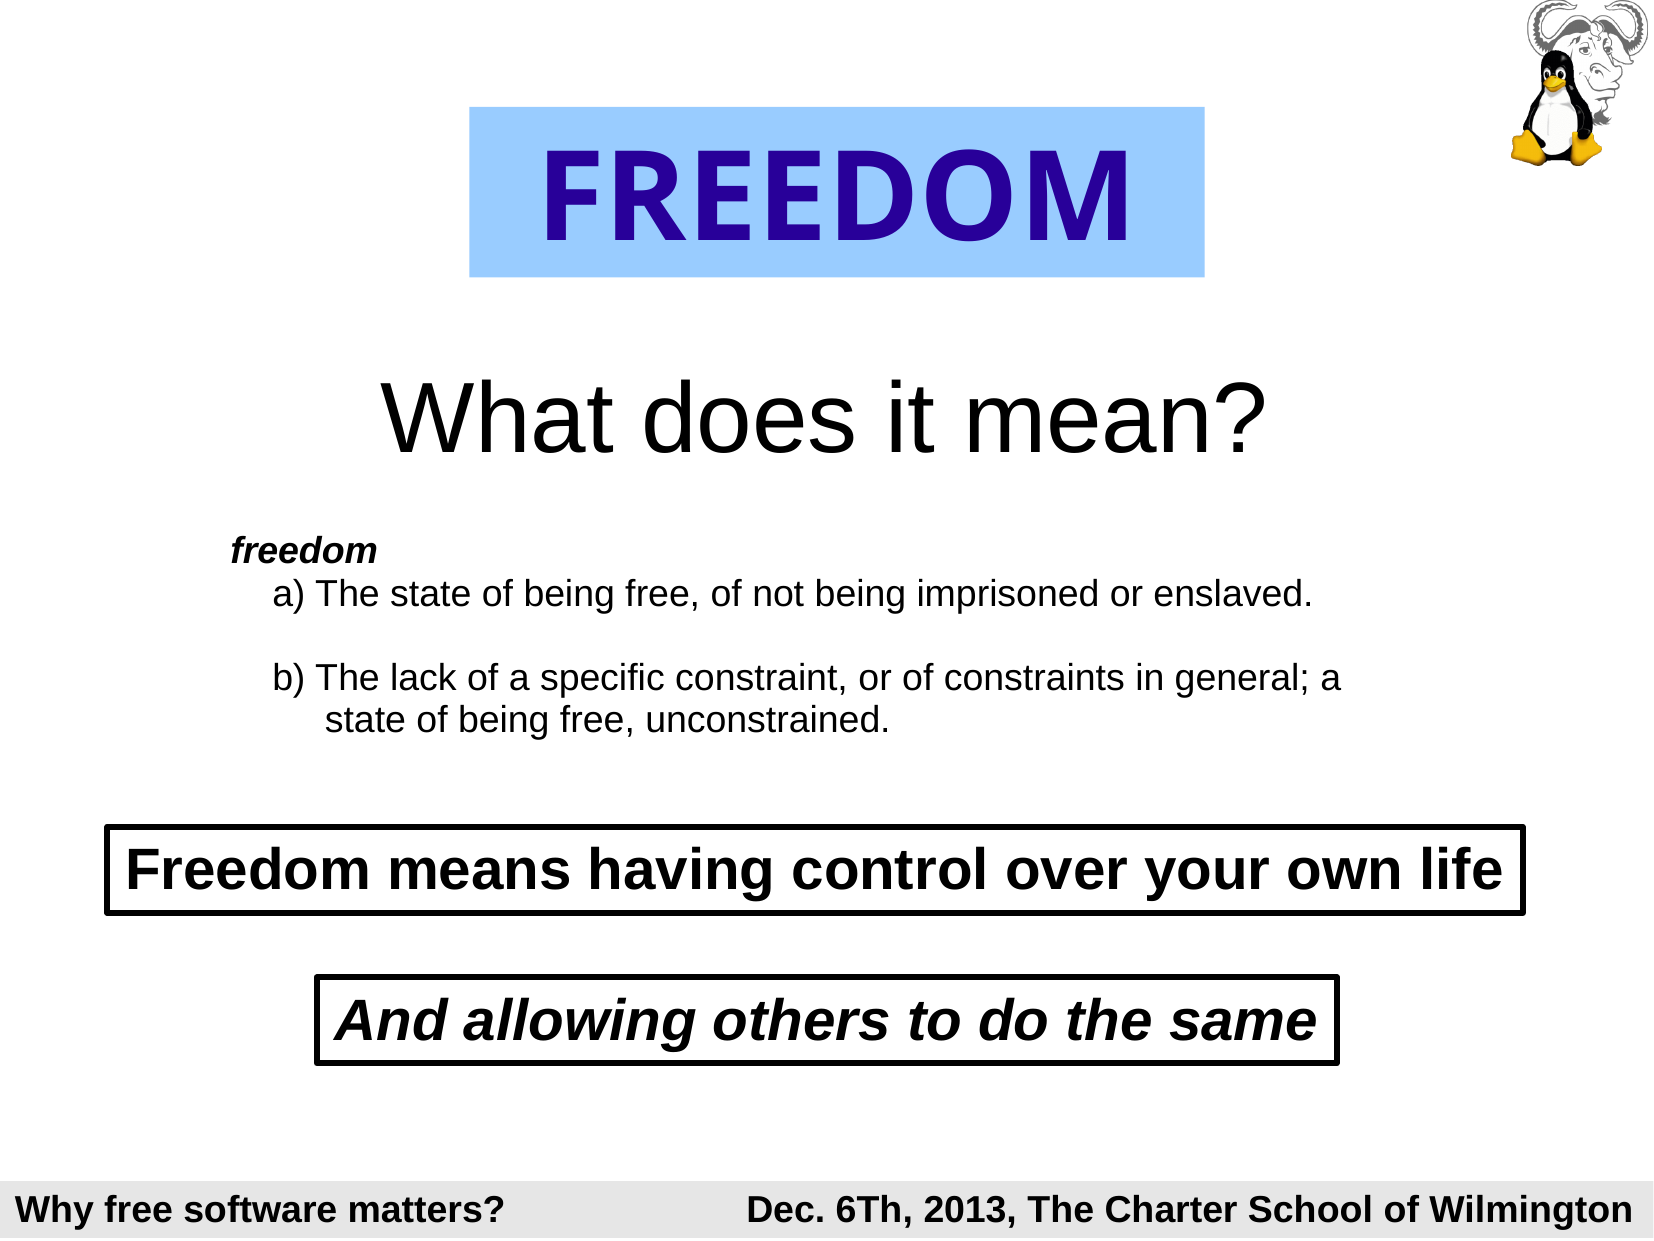

# FREEDOM
What does it mean?
freedom
 a) The state of being free, of not being imprisoned or enslaved.
 b) The lack of a specific constraint, or of constraints in general; a
 state of being free, unconstrained.
Freedom means having control over your own life
And allowing others to do the same
Why free software matters? Dec. 6Th, 2013, The Charter School of Wilmington